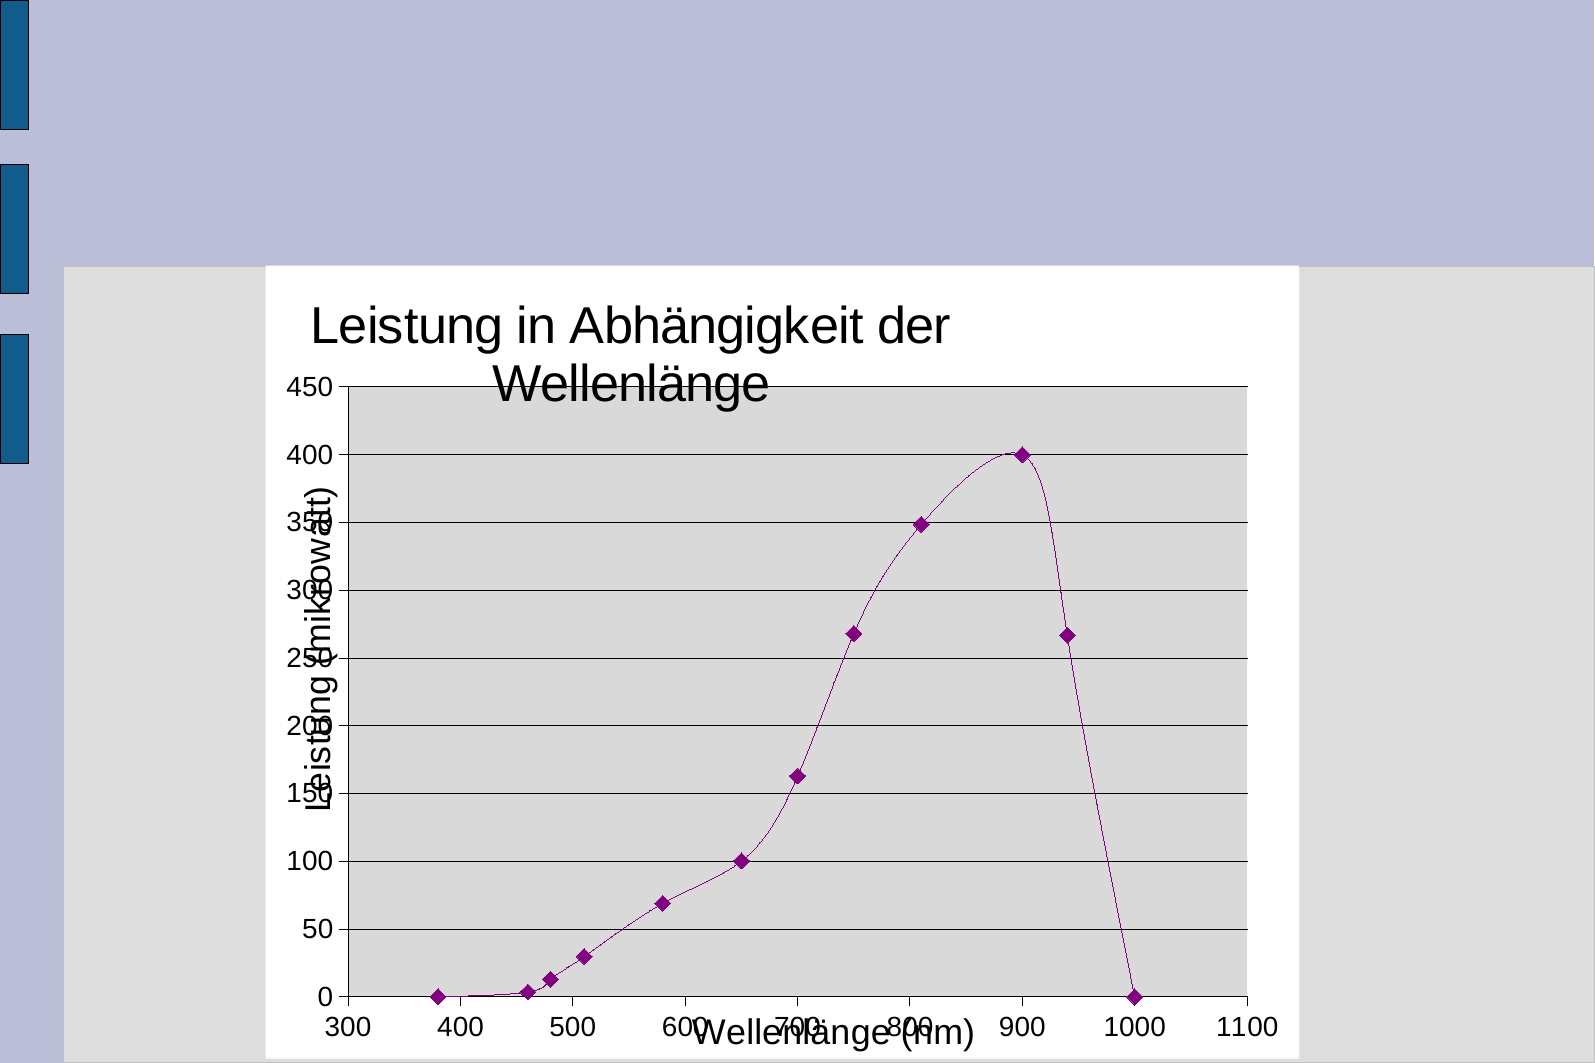

#
### Chart: Leistung in Abhängigkeit der Wellenlänge
| Category | Spalte F |
|---|---|
### Chart: Leistung in Abhängigkeit der Wellenlänge
| Category | Spalte F |
|---|---|
### Chart: Leistung in Abhängigkeit der Wellenlänge
| Category | Spalte F |
|---|---|